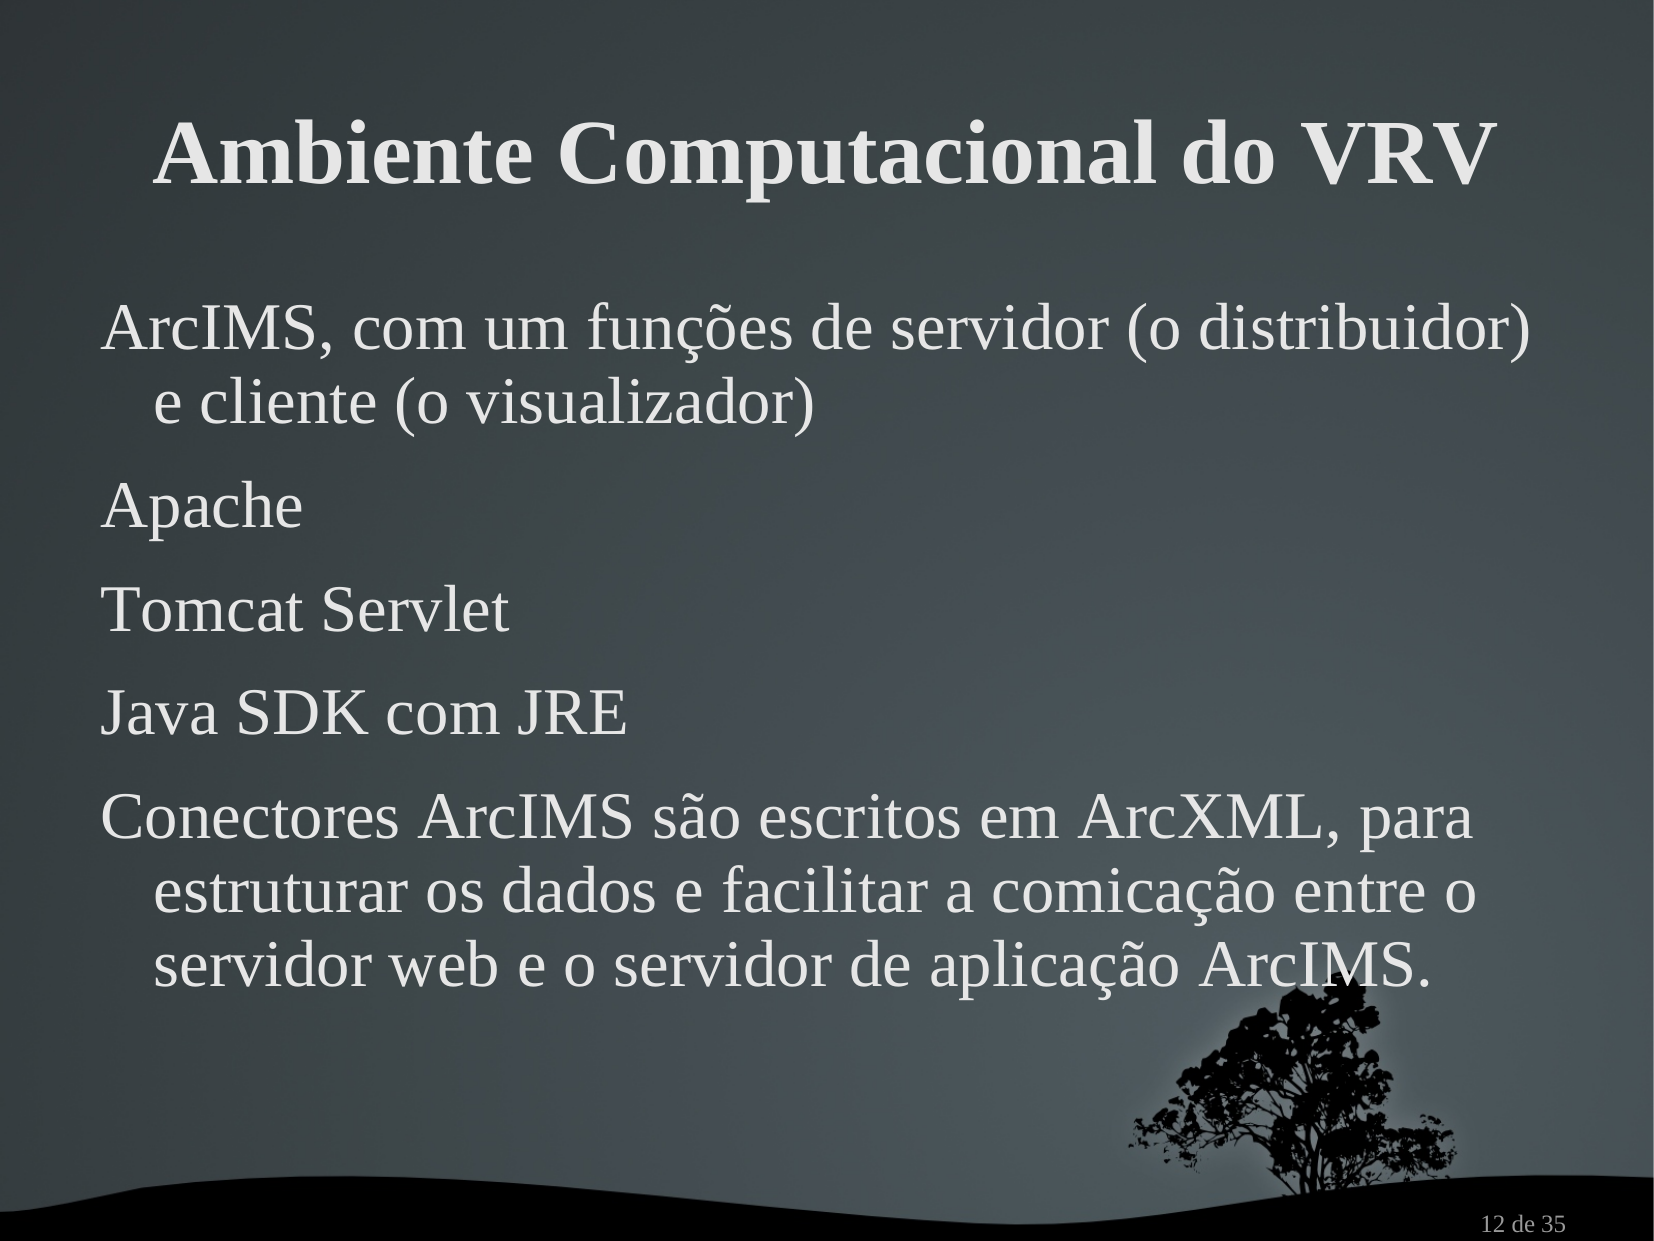

# Ambiente Computacional do VRV
ArcIMS, com um funções de servidor (o distribuidor) e cliente (o visualizador)
Apache
Tomcat Servlet
Java SDK com JRE
Conectores ArcIMS são escritos em ArcXML, para estruturar os dados e facilitar a comicação entre o servidor web e o servidor de aplicação ArcIMS.
12